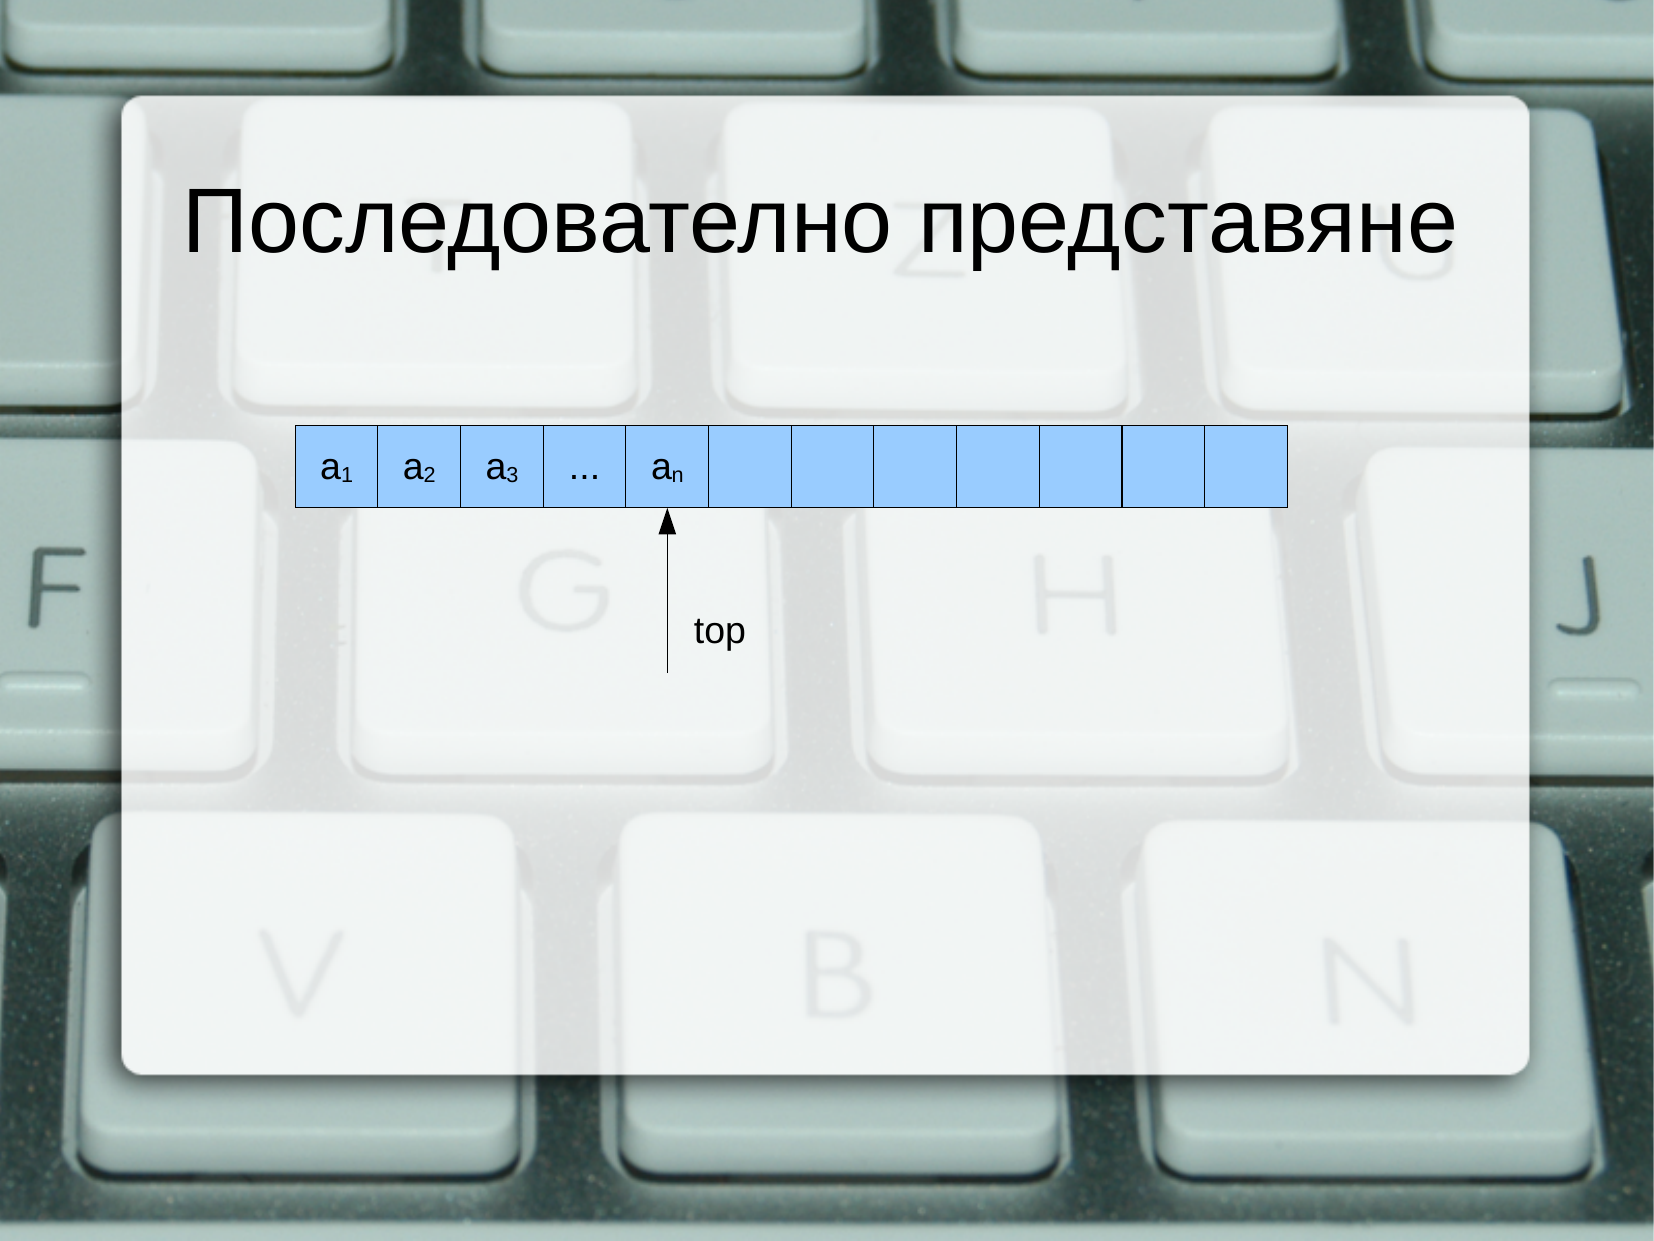

# Последователно представяне
a2
...
a1
a3
an
top